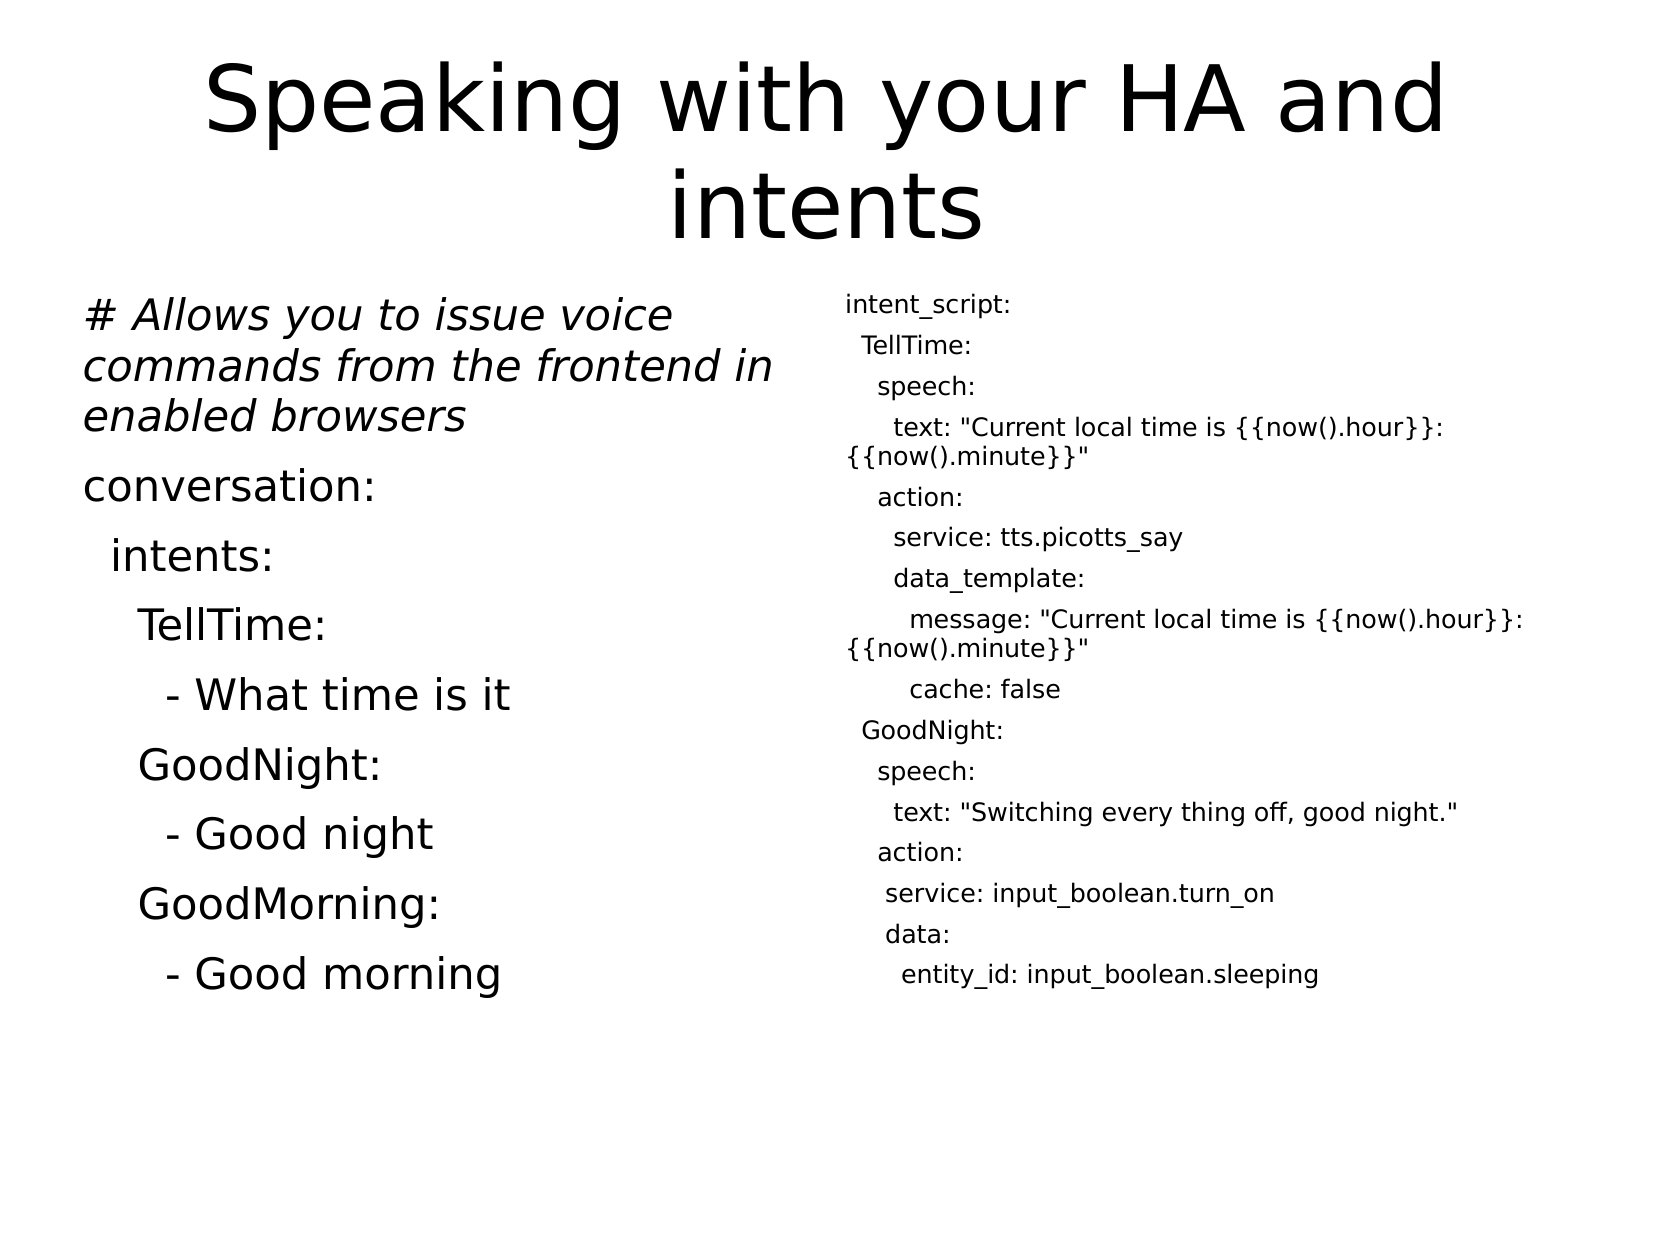

# Speaking with your HA and intents
# Allows you to issue voice commands from the frontend in enabled browsers
conversation:
 intents:
 TellTime:
 - What time is it
 GoodNight:
 - Good night
 GoodMorning:
 - Good morning
intent_script:
 TellTime:
 speech:
 text: "Current local time is {{now().hour}}:{{now().minute}}"
 action:
 service: tts.picotts_say
 data_template:
 message: "Current local time is {{now().hour}}:{{now().minute}}"
 cache: false
 GoodNight:
 speech:
 text: "Switching every thing off, good night."
 action:
 service: input_boolean.turn_on
 data:
 entity_id: input_boolean.sleeping